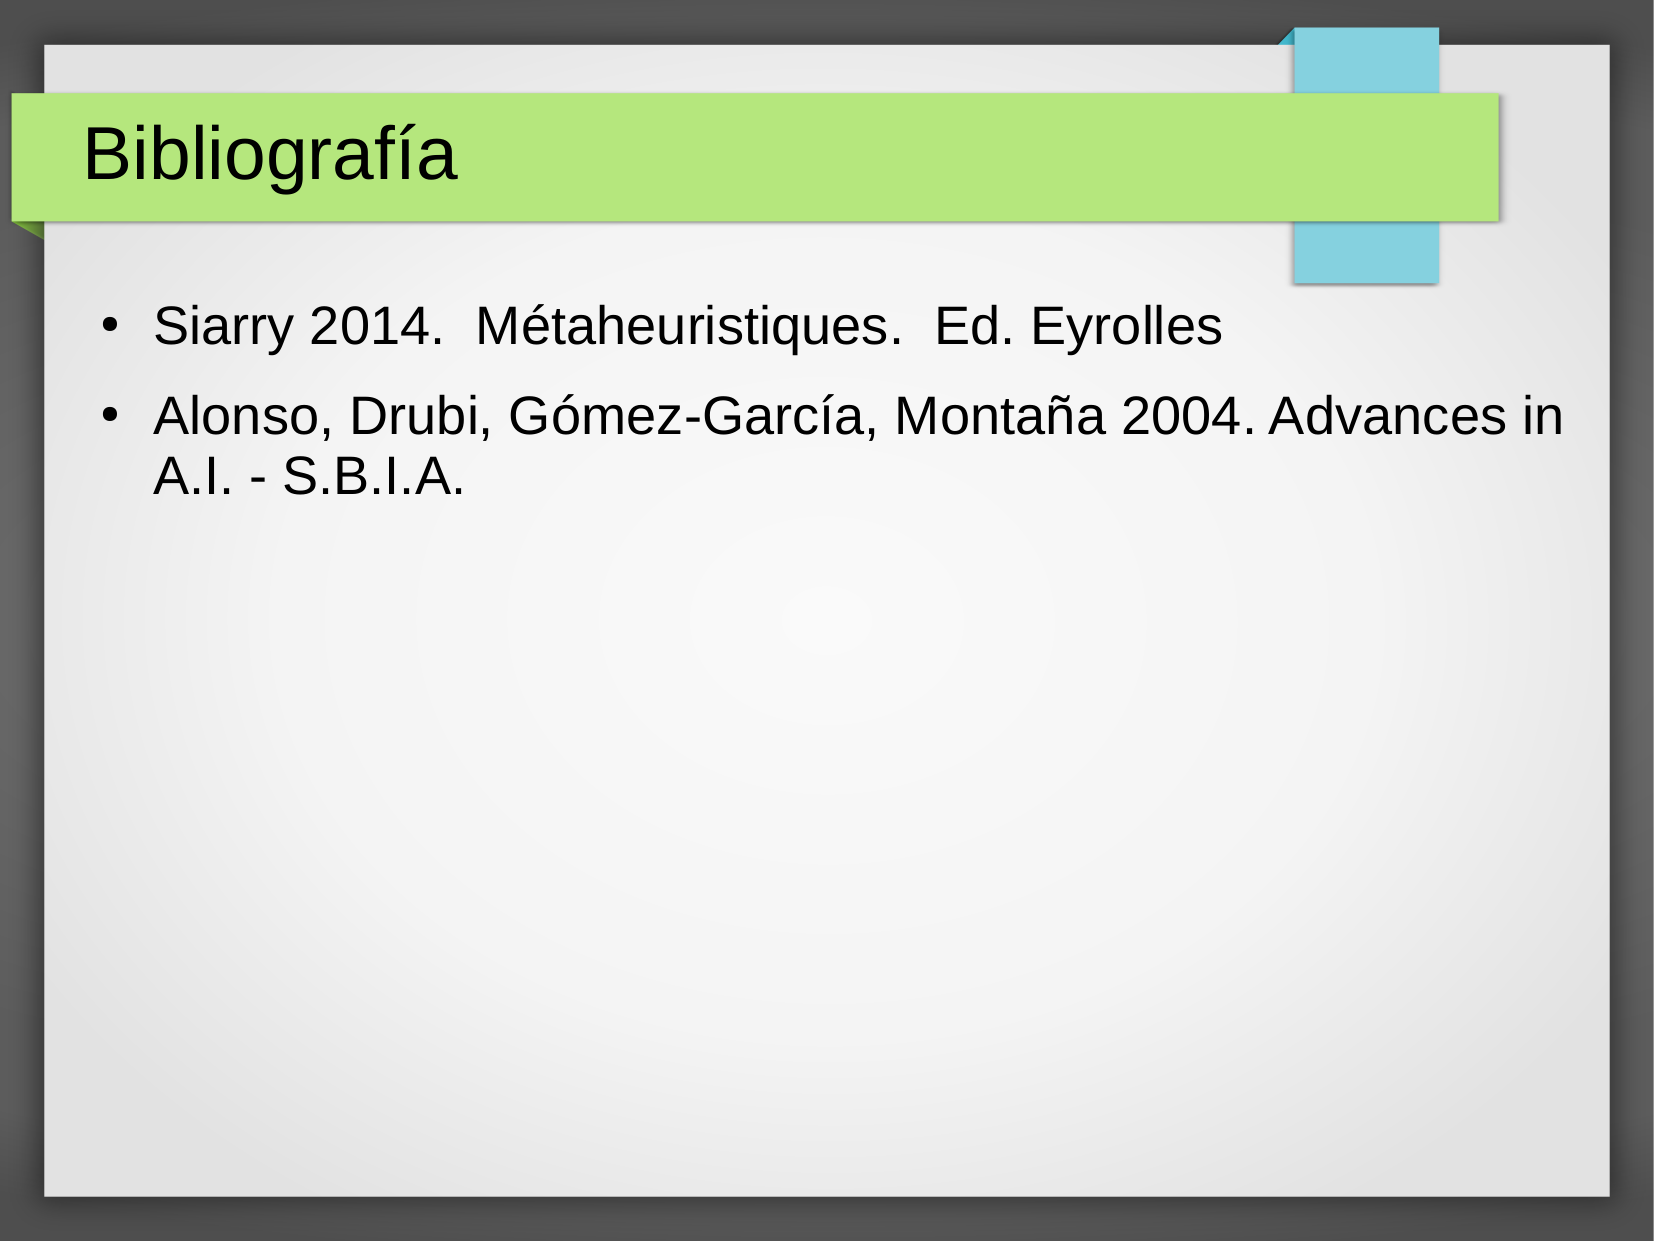

# Bibliografía
Siarry 2014. Métaheuristiques. Ed. Eyrolles
Alonso, Drubi, Gómez-García, Montaña 2004. Advances in A.I. - S.B.I.A.